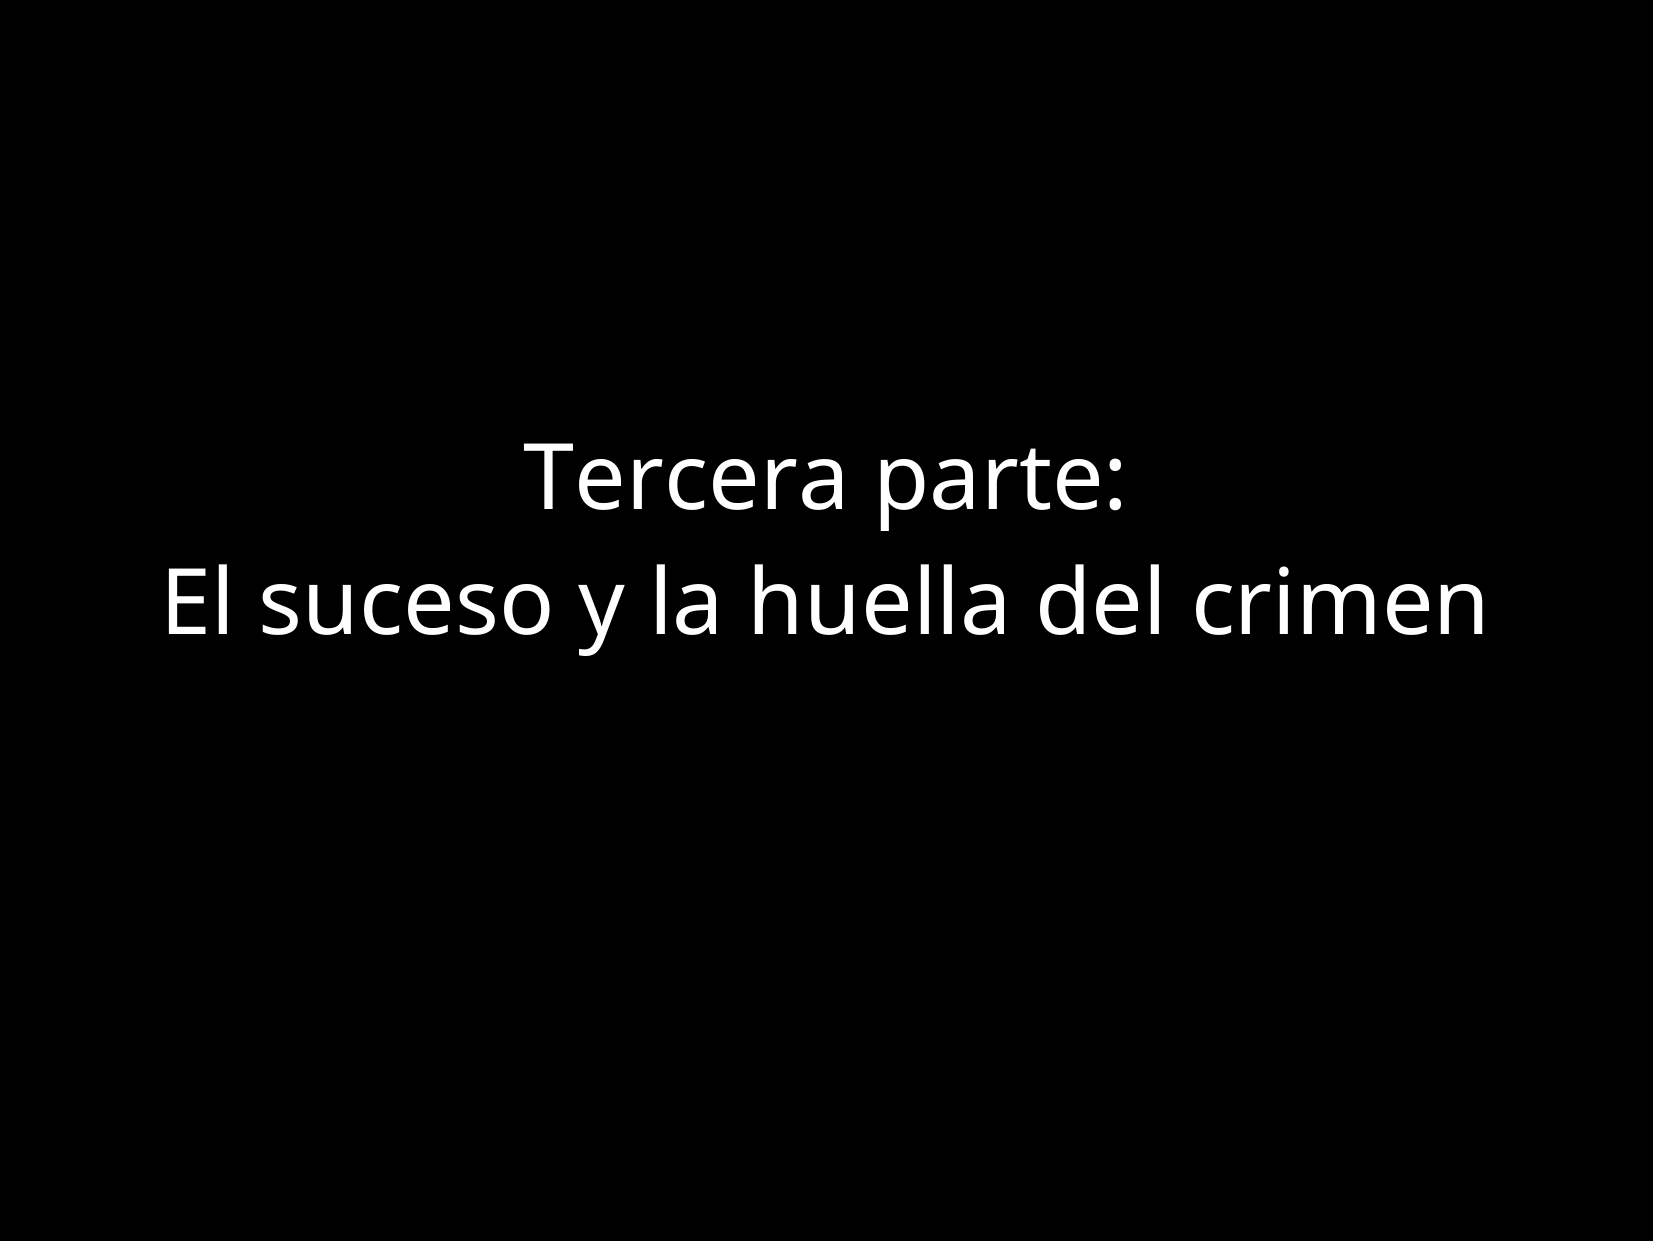

# Tercera parte: El suceso y la huella del crimen